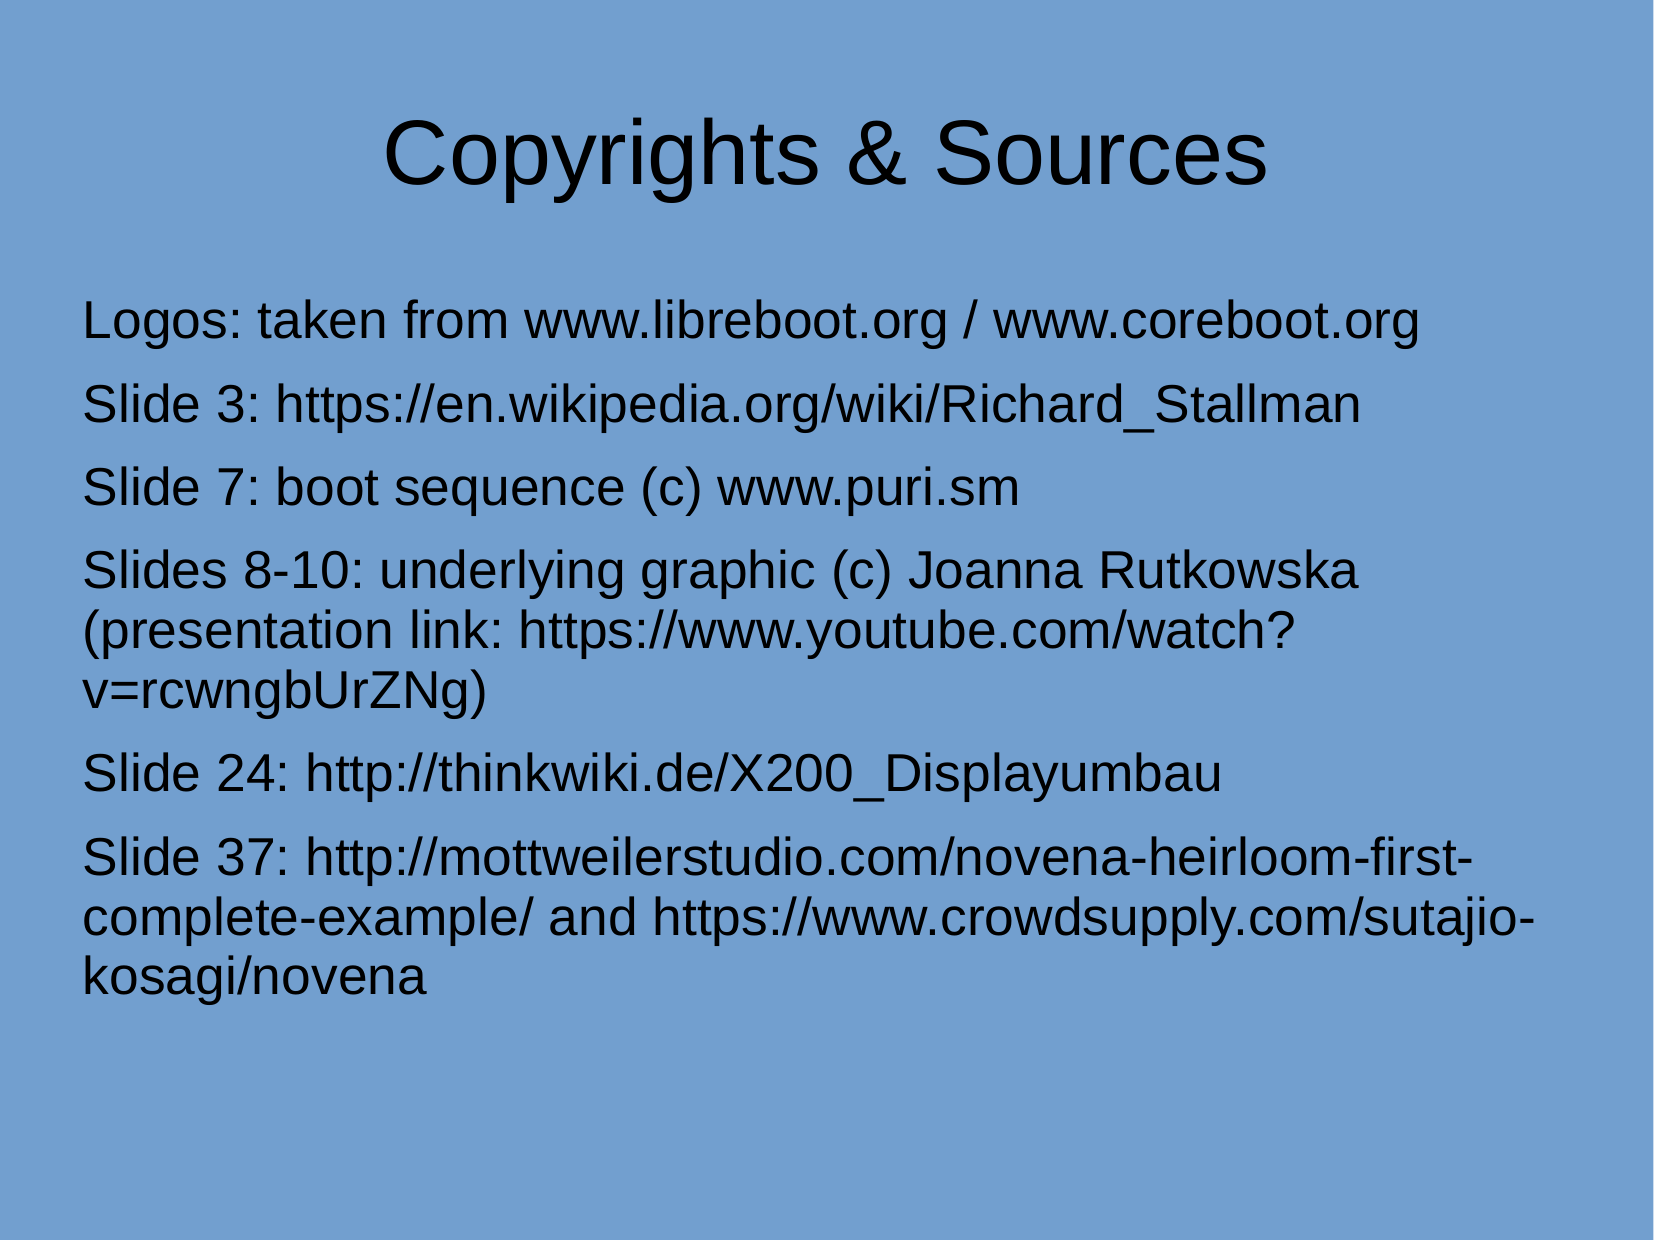

# Copyrights & Sources
Logos: taken from www.libreboot.org / www.coreboot.org
Slide 3: https://en.wikipedia.org/wiki/Richard_Stallman
Slide 7: boot sequence (c) www.puri.sm
Slides 8-10: underlying graphic (c) Joanna Rutkowska (presentation link: https://www.youtube.com/watch?v=rcwngbUrZNg)
Slide 24: http://thinkwiki.de/X200_Displayumbau
Slide 37: http://mottweilerstudio.com/novena-heirloom-first-complete-example/ and https://www.crowdsupply.com/sutajio-kosagi/novena